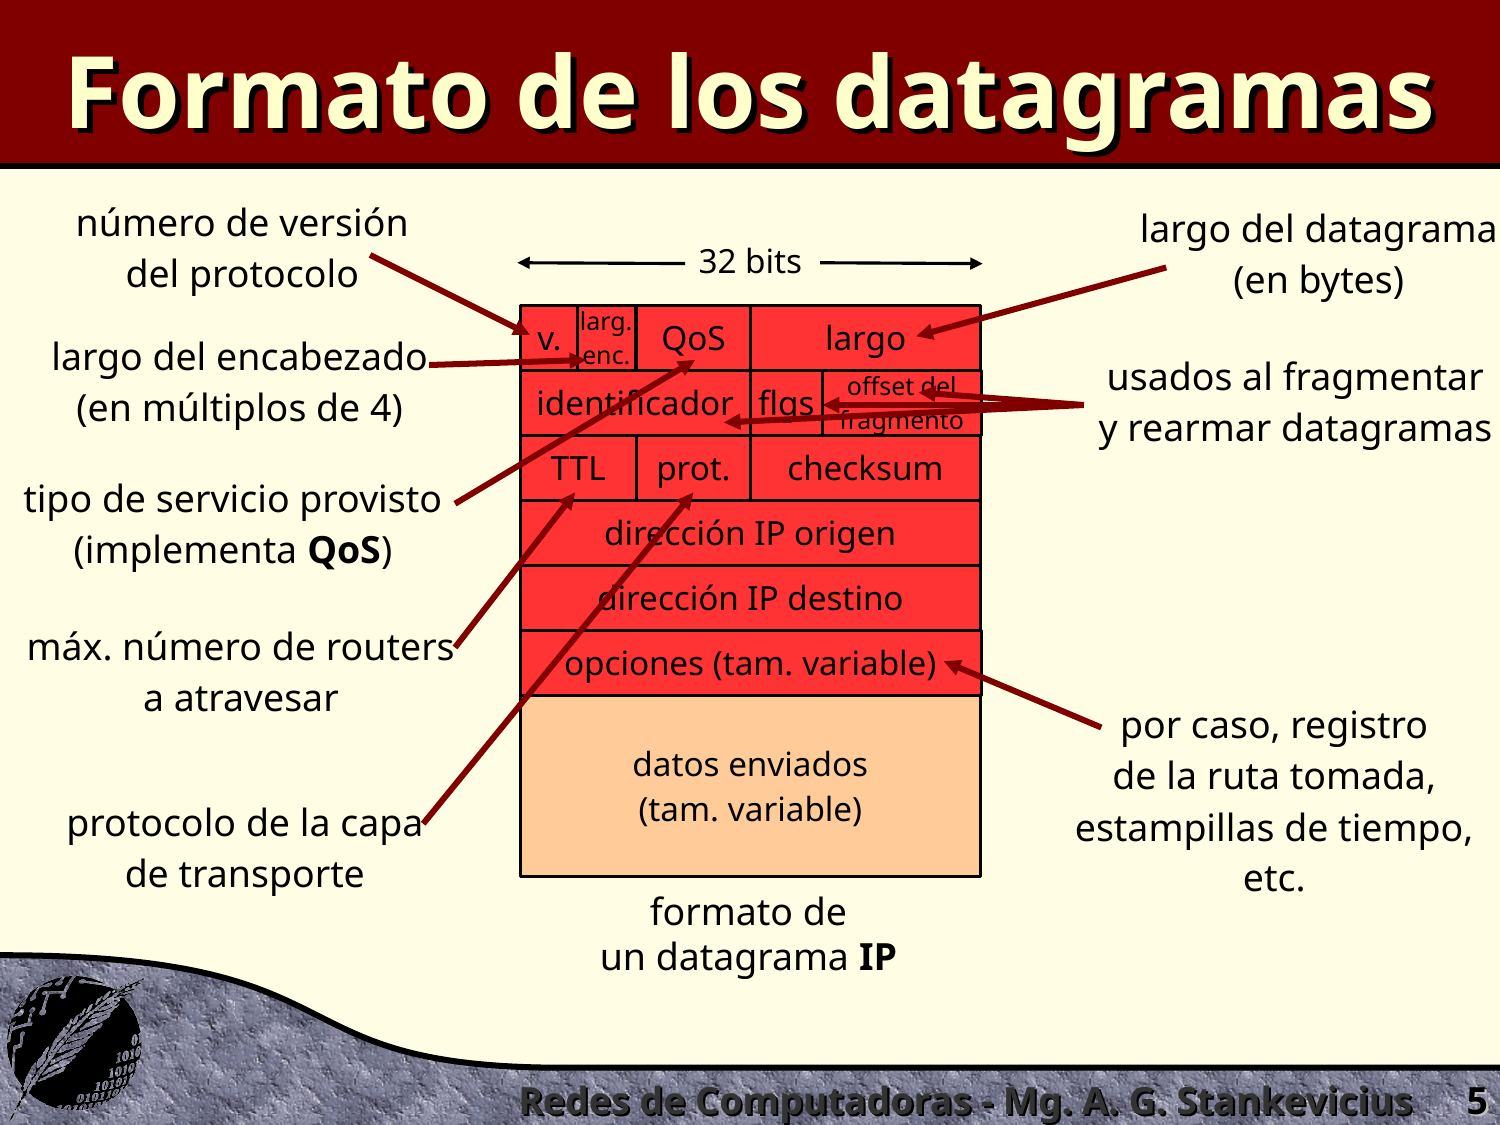

# Formato de los datagramas
número de versión
del protocolo
largo del datagrama
(en bytes)
32 bits
v.
largo
larg.
enc.
QoS
largo del encabezado
(en múltiplos de 4)
usados al fragmentar
y rearmar datagramas
identificador
flgs
offset del
fragmento
TTL
checksum
prot.
tipo de servicio provisto
(implementa QoS)
dirección IP origen
dirección IP destino
máx. número de routers
a atravesar
opciones (tam. variable)
por caso, registro
de la ruta tomada,
estampillas de tiempo,
etc.
datos enviados
(tam. variable)
protocolo de la capa
de transporte
formato de
un datagrama IP
5